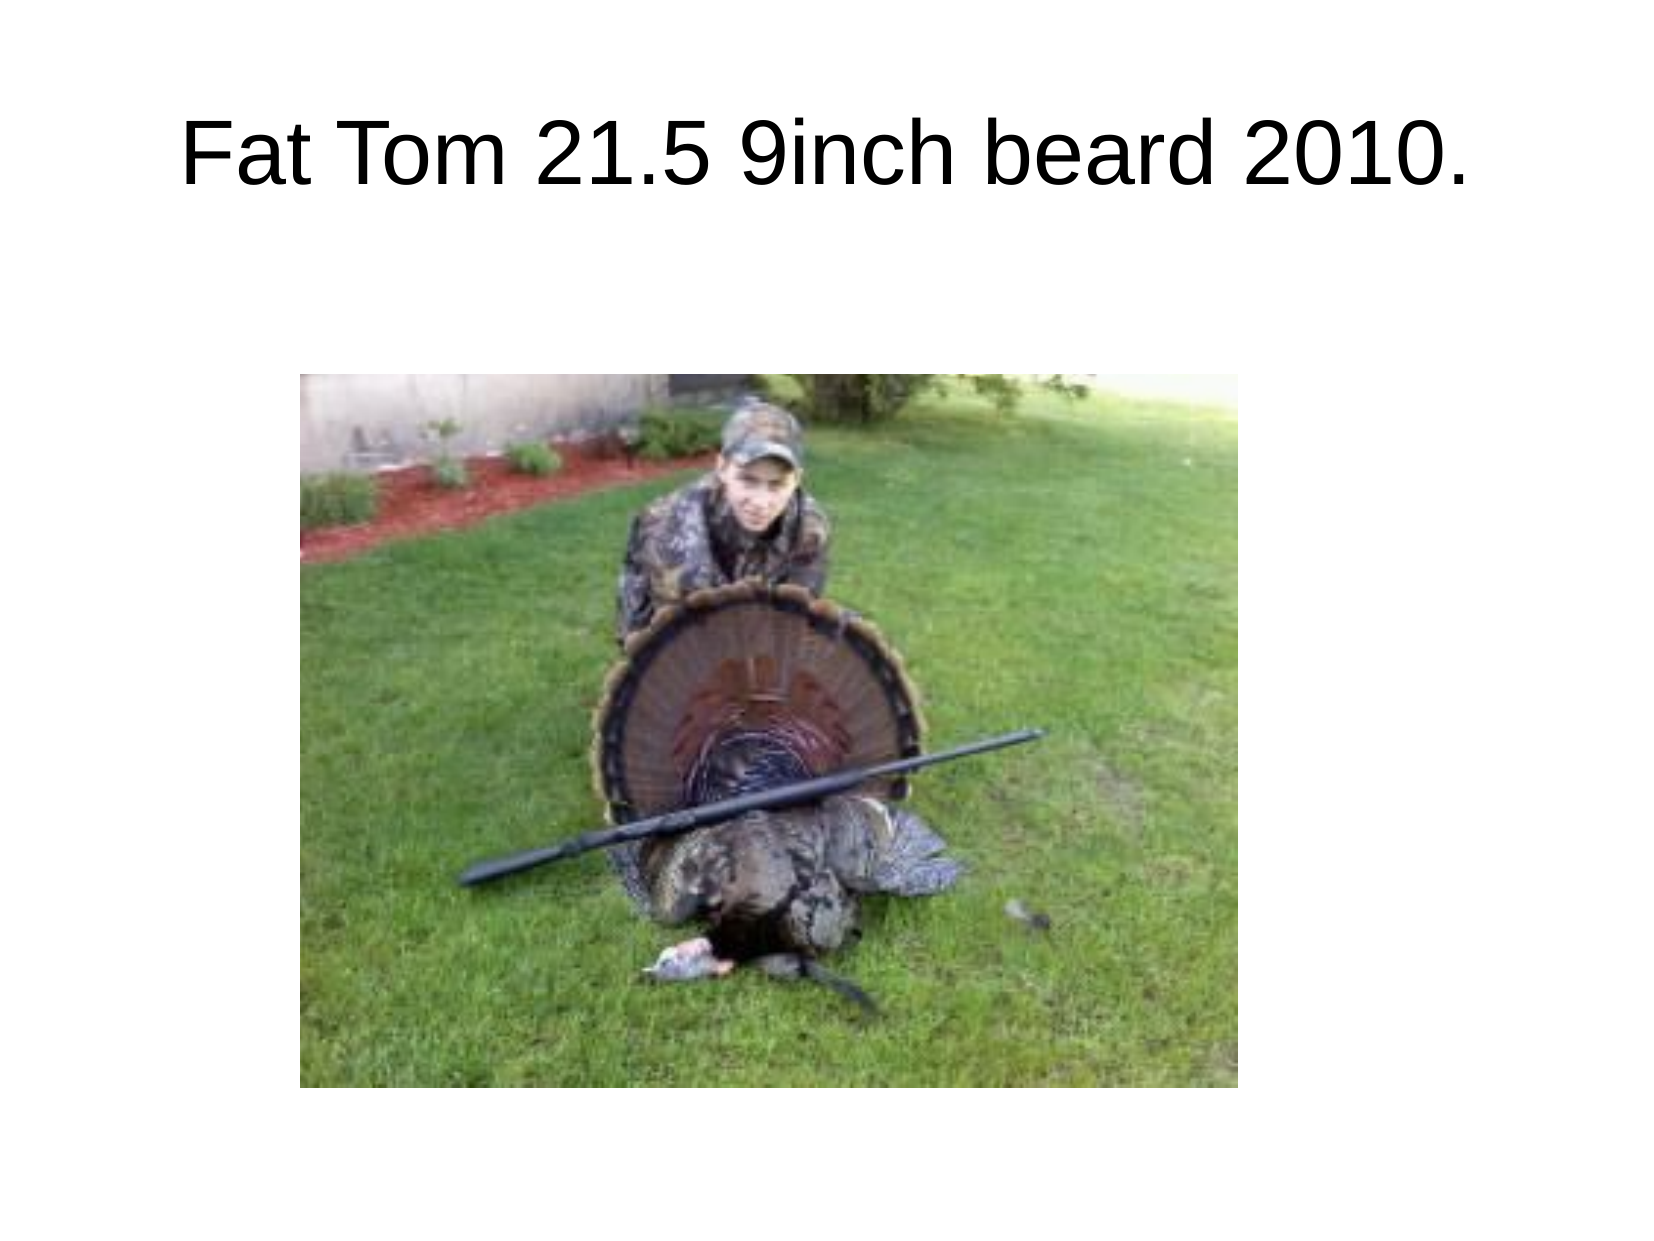

# Fat Tom 21.5 9inch beard 2010.